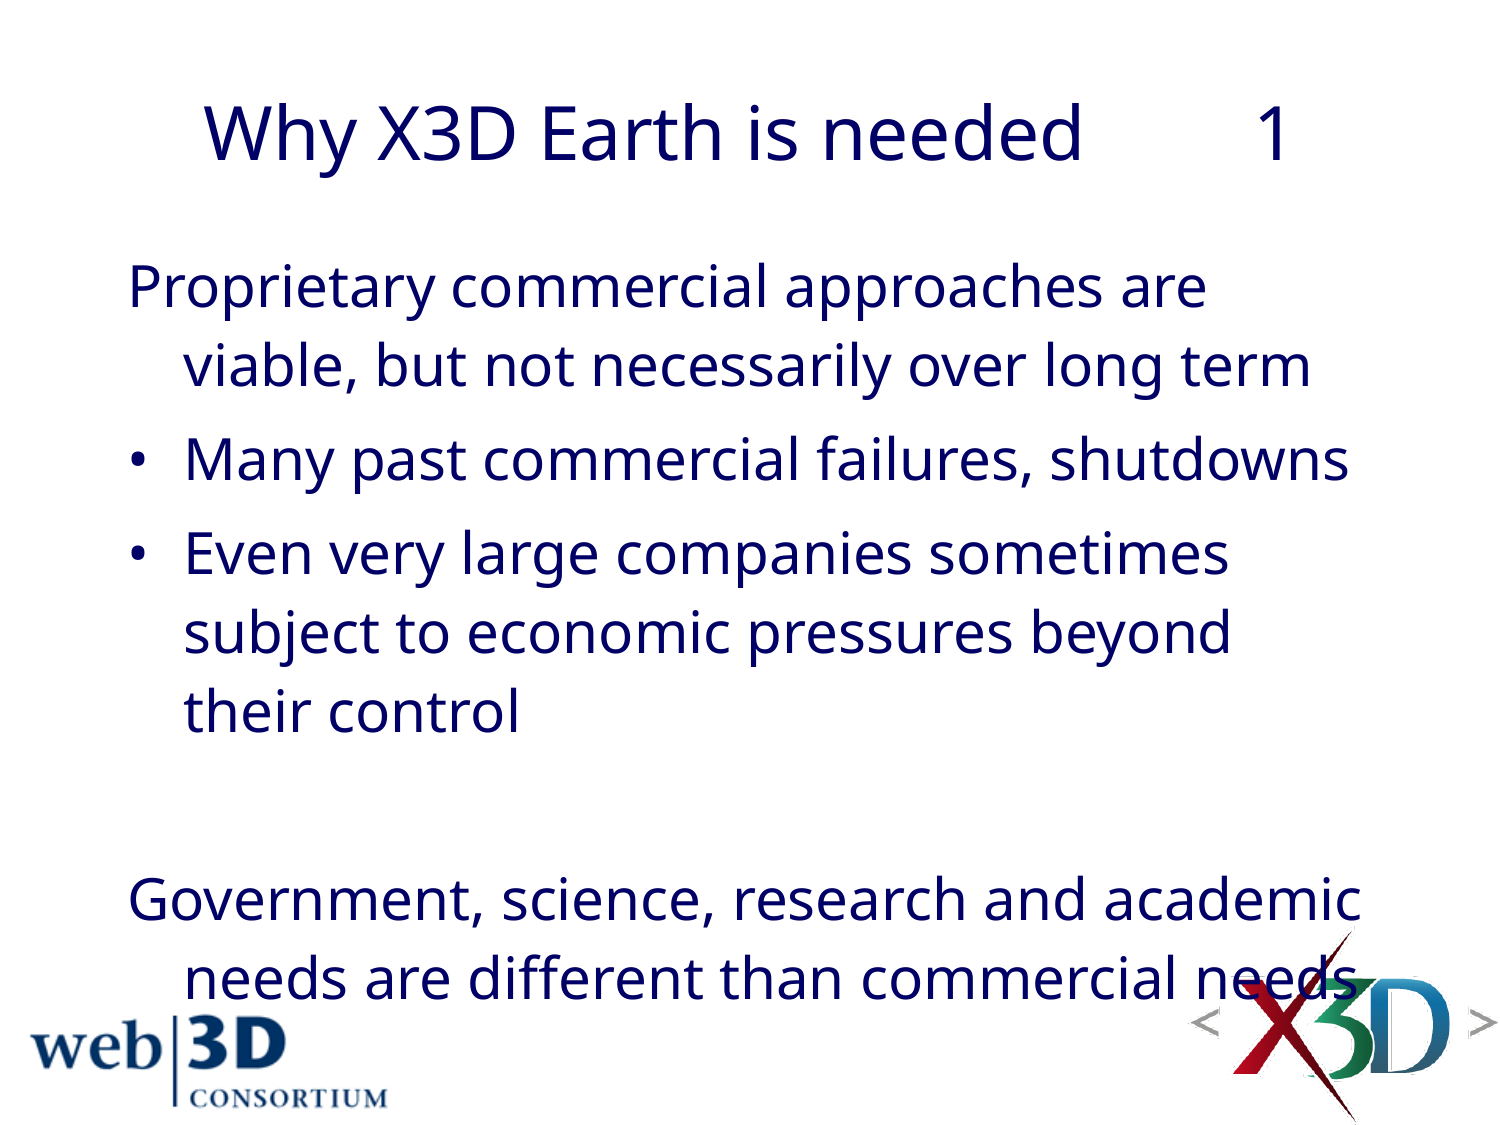

# Why X3D Earth is needed		1
Proprietary commercial approaches are viable, but not necessarily over long term
Many past commercial failures, shutdowns
Even very large companies sometimes subject to economic pressures beyond their control
Government, science, research and academic needs are different than commercial needs